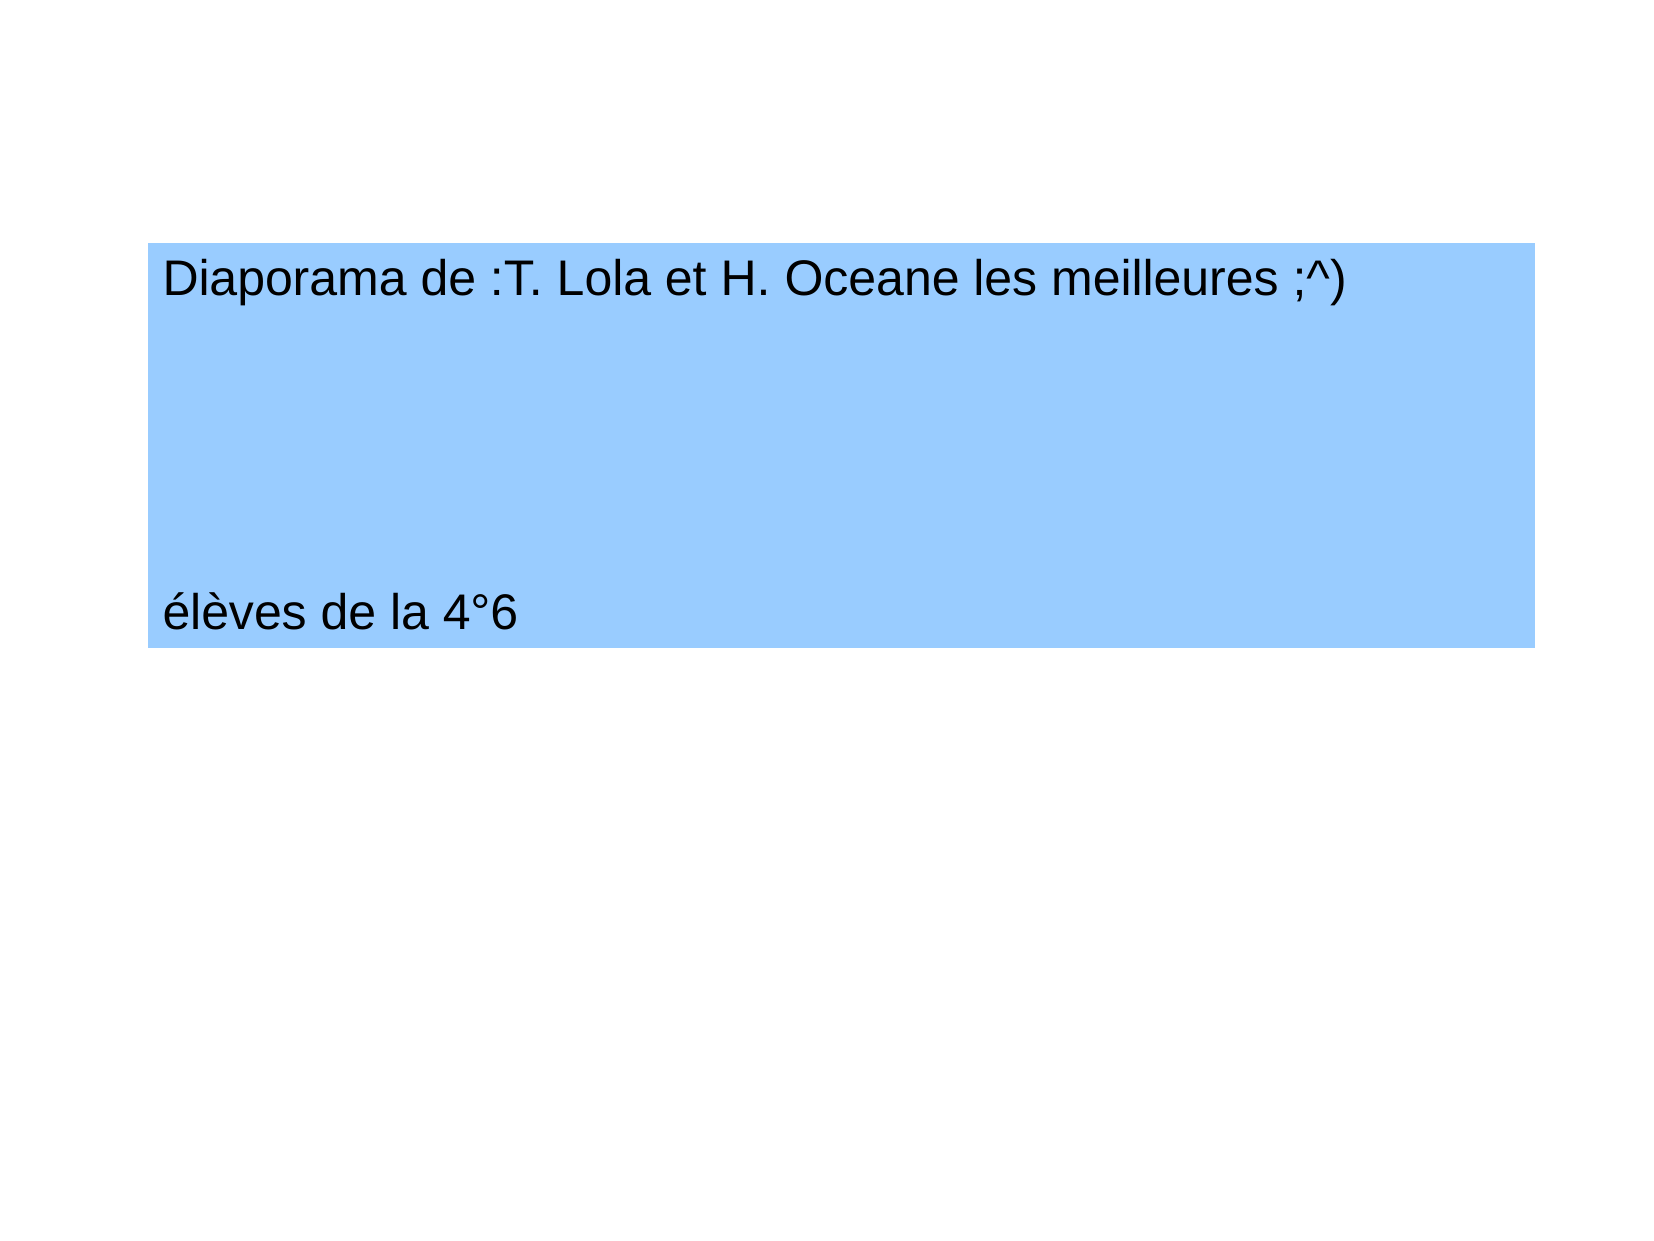

| Diaporama de :T. Lola et H. Oceane les meilleures ;^) élèves de la 4°6 |
| --- |